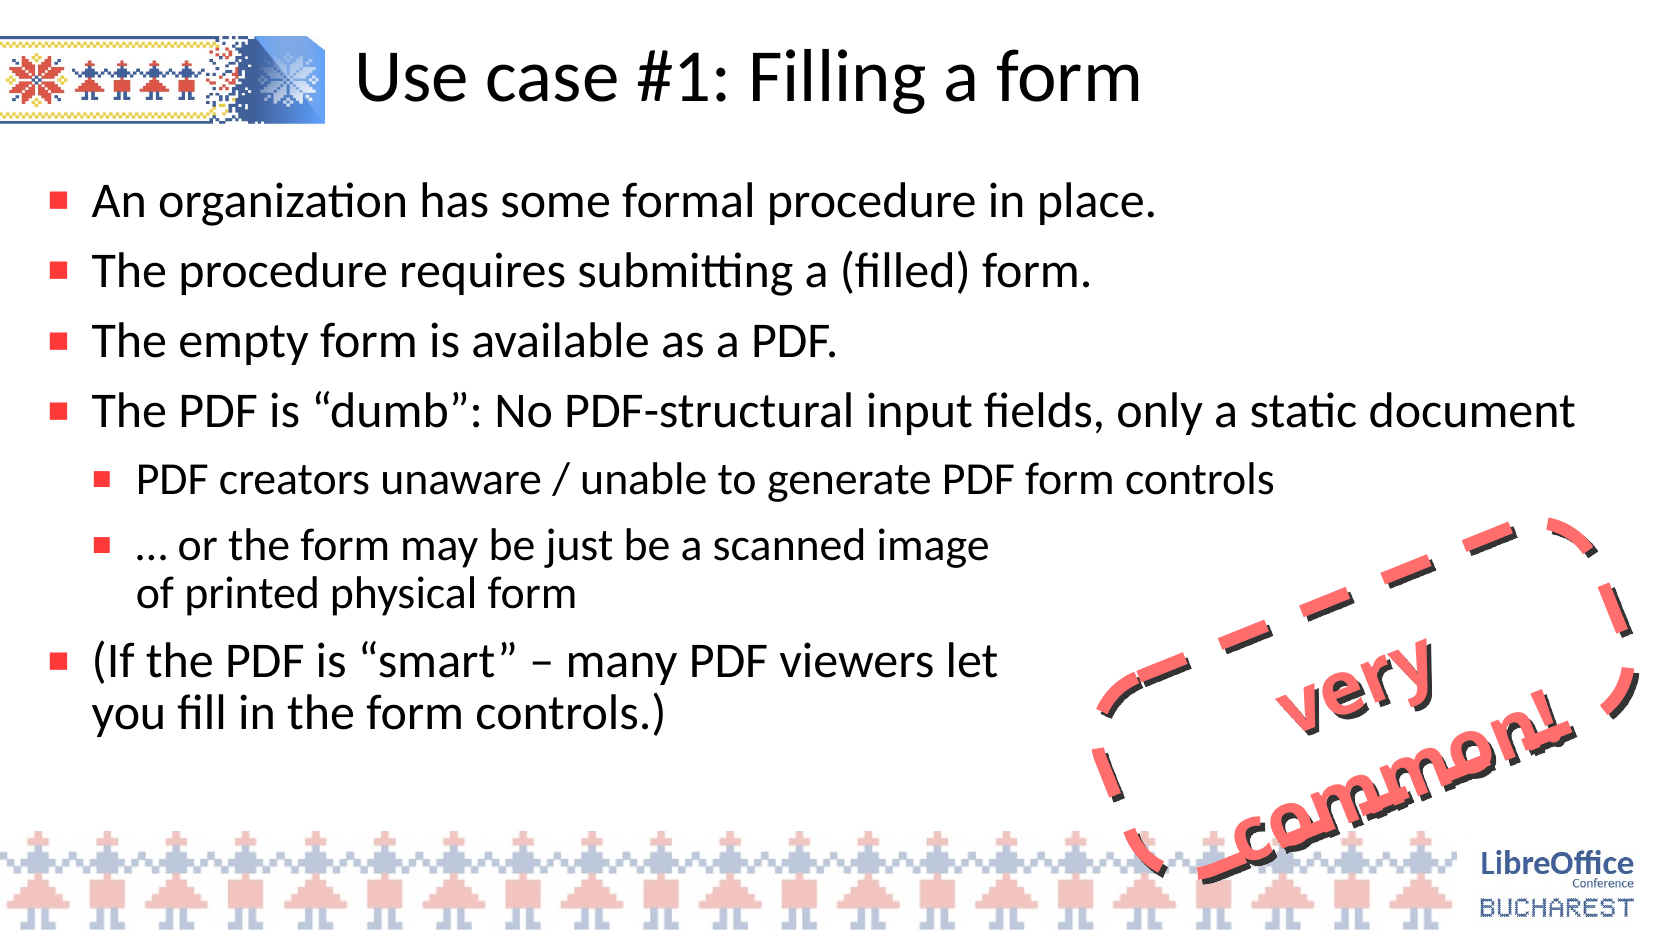

# Use case #1: Filling a form
An organization has some formal procedure in place.
The procedure requires submitting a (filled) form.
The empty form is available as a PDF.
The PDF is “dumb”: No PDF-structural input fields, only a static document
PDF creators unaware / unable to generate PDF form controls
… or the form may be just be a scanned image
of printed physical form
(If the PDF is “smart” – many PDF viewers let
you fill in the form controls.)
very
common!